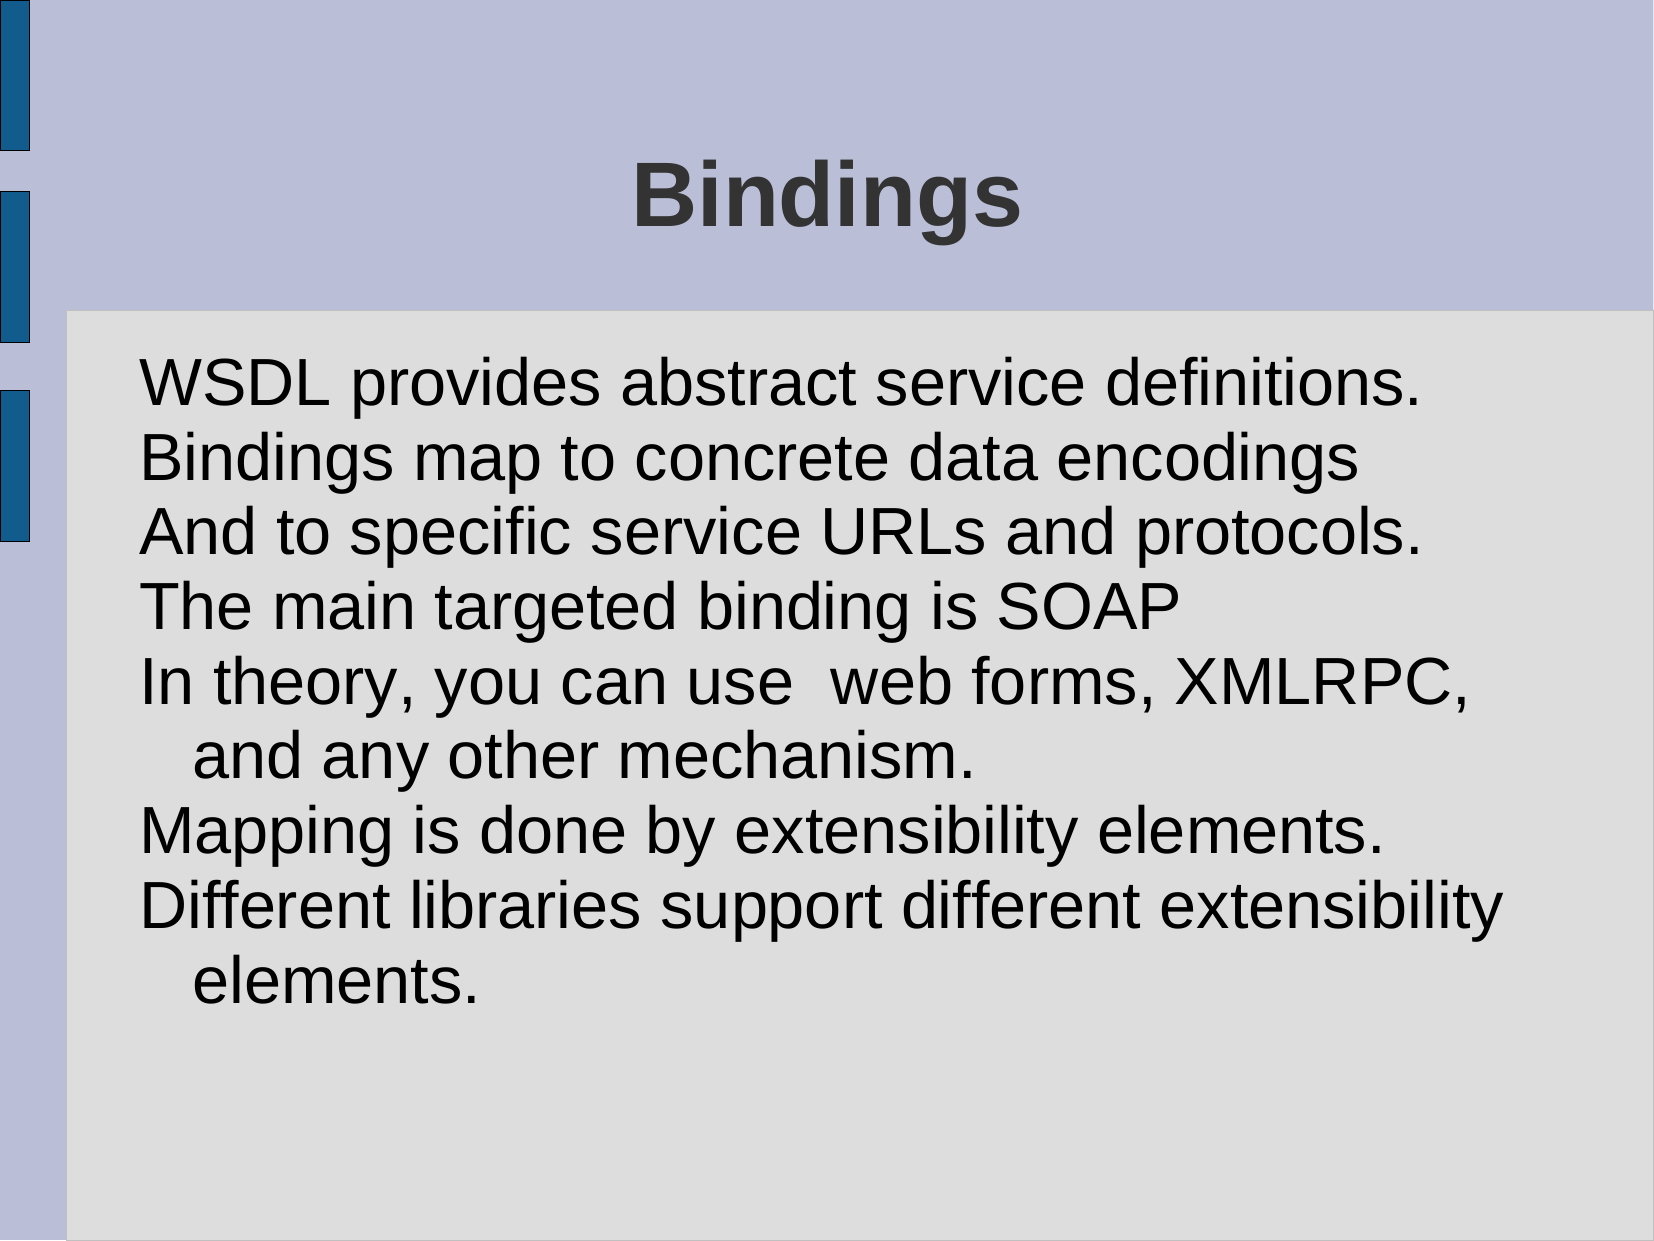

# Bindings
WSDL provides abstract service definitions.
Bindings map to concrete data encodings
And to specific service URLs and protocols.
The main targeted binding is SOAP
In theory, you can use web forms, XMLRPC, and any other mechanism.
Mapping is done by extensibility elements.
Different libraries support different extensibility elements.